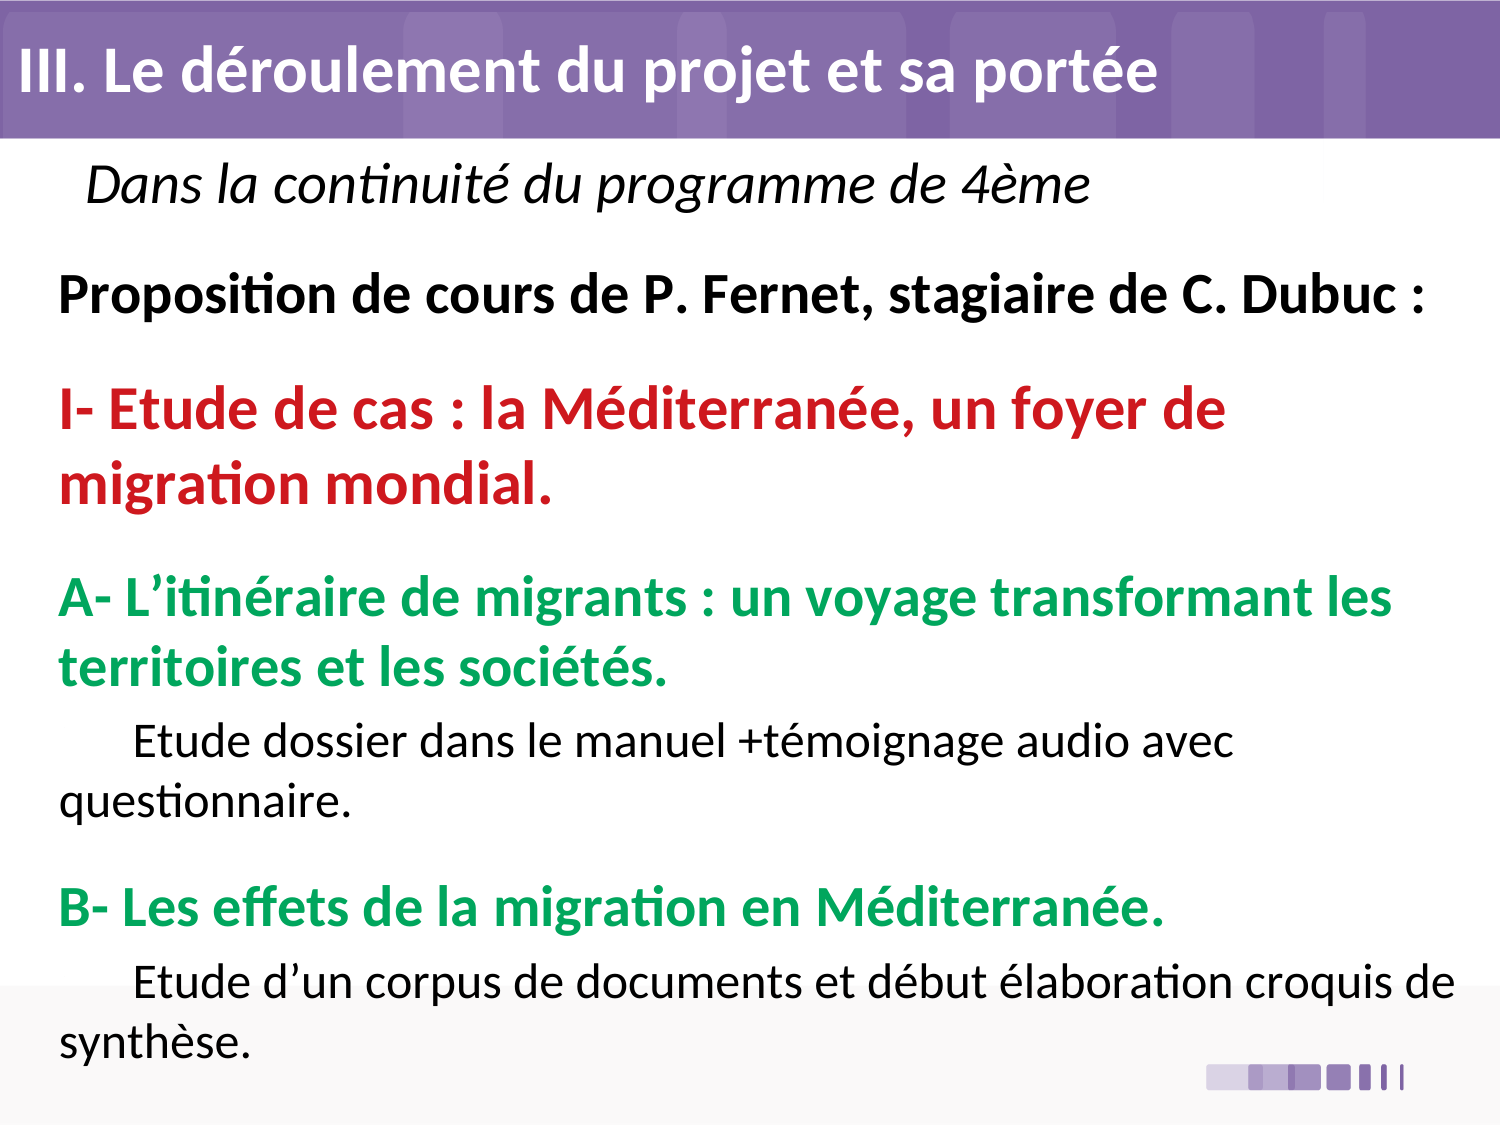

III. Le déroulement du projet et sa portée
 Dans la continuité du programme de 4ème
Proposition de cours de P. Fernet, stagiaire de C. Dubuc :
I- Etude de cas : la Méditerranée, un foyer de migration mondial.
A- L’itinéraire de migrants : un voyage transformant les territoires et les sociétés.
	Etude dossier dans le manuel +témoignage audio avec questionnaire.
B- Les effets de la migration en Méditerranée.
	Etude d’un corpus de documents et début élaboration croquis de synthèse.